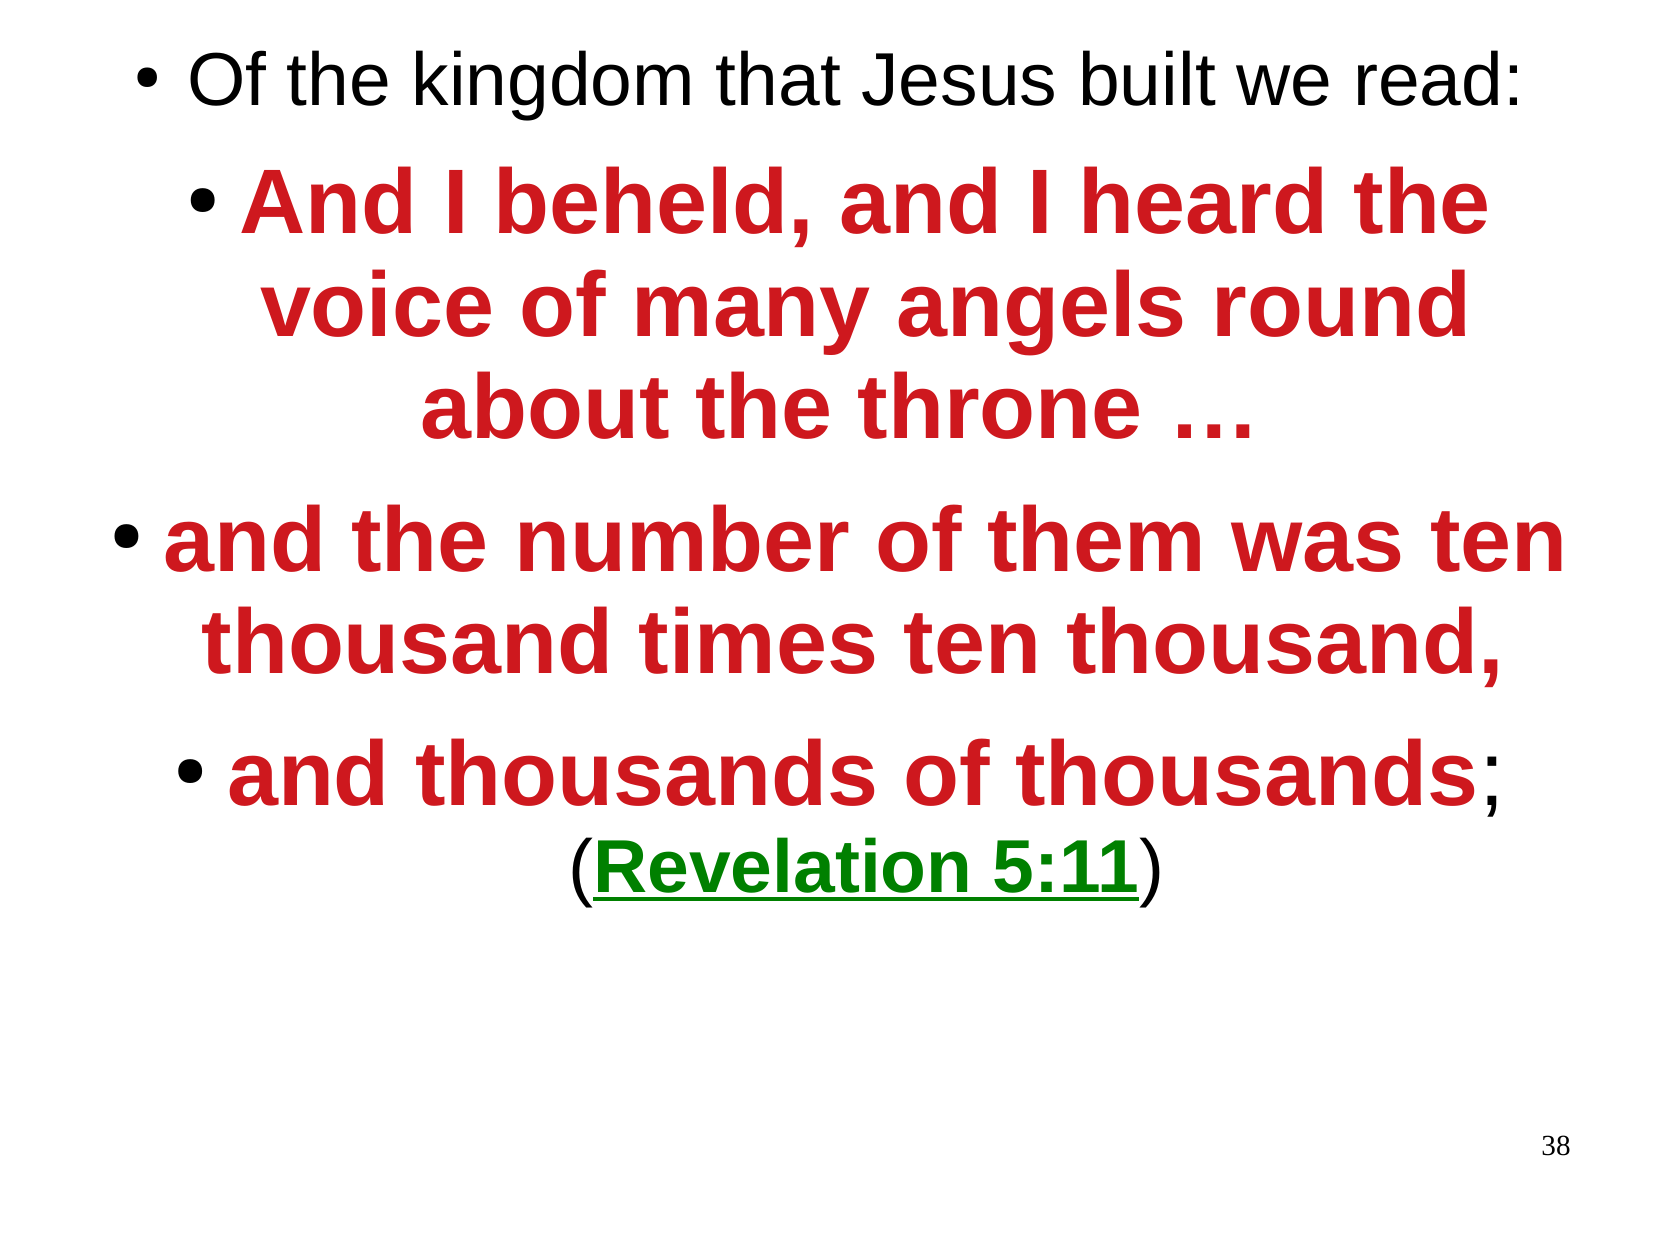

# Of the kingdom that Jesus built we read:
And I beheld, and I heard the voice of many angels round about the throne …
and the number of them was ten thousand times ten thousand,
and thousands of thousands;
(Revelation 5:11)
38